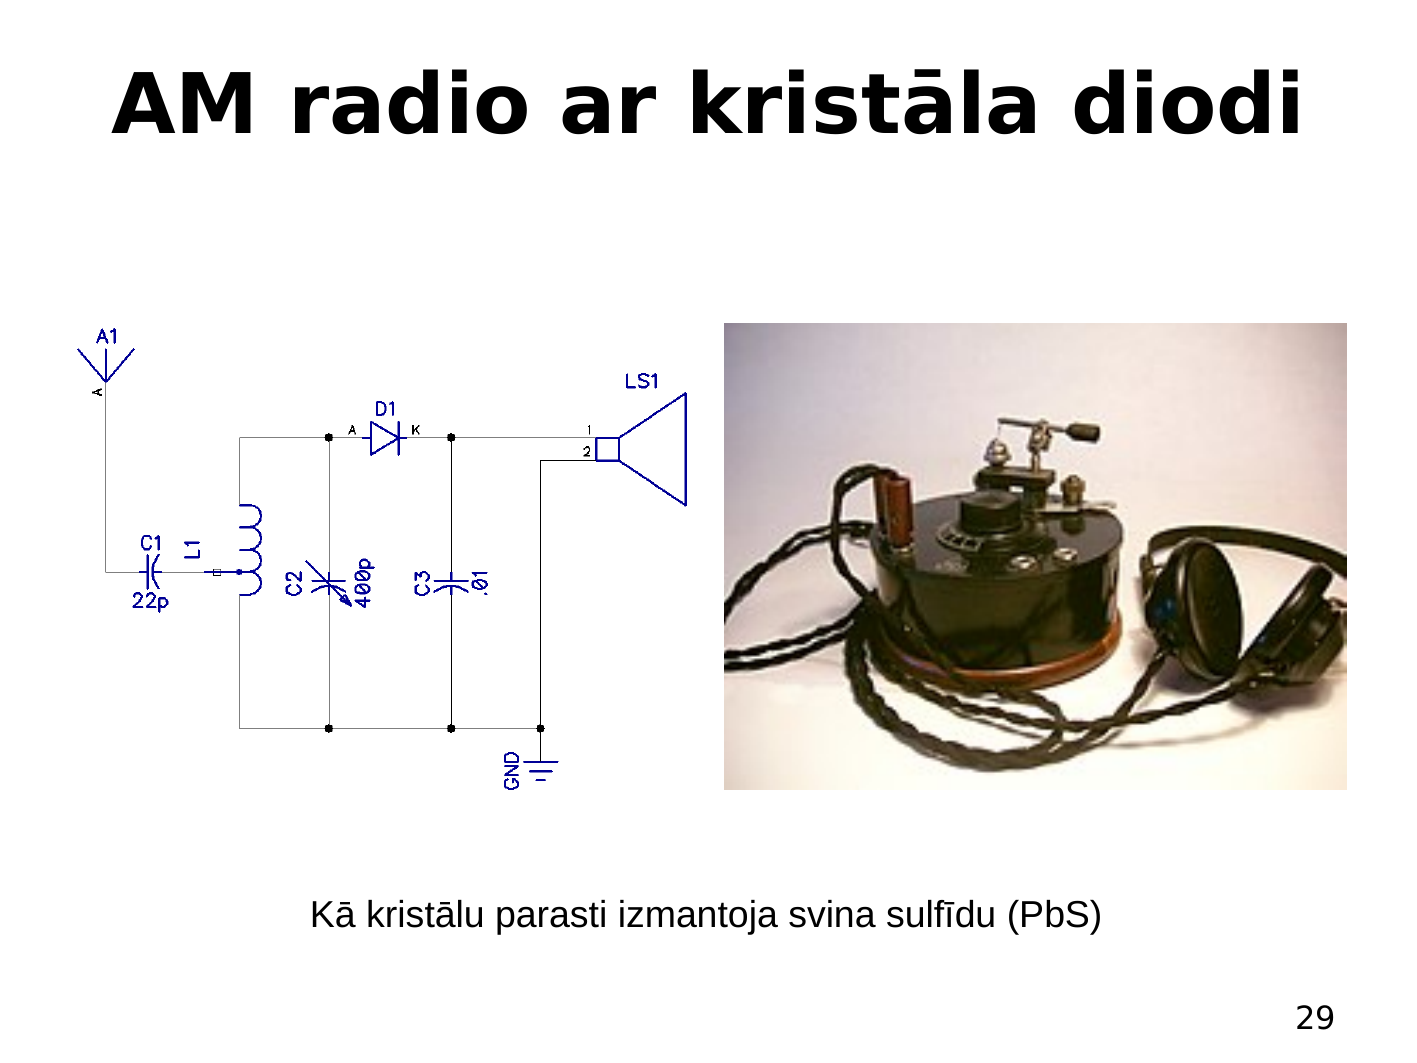

# AM radio ar kristāla diodi
Kā kristālu parasti izmantoja svina sulfīdu (PbS)